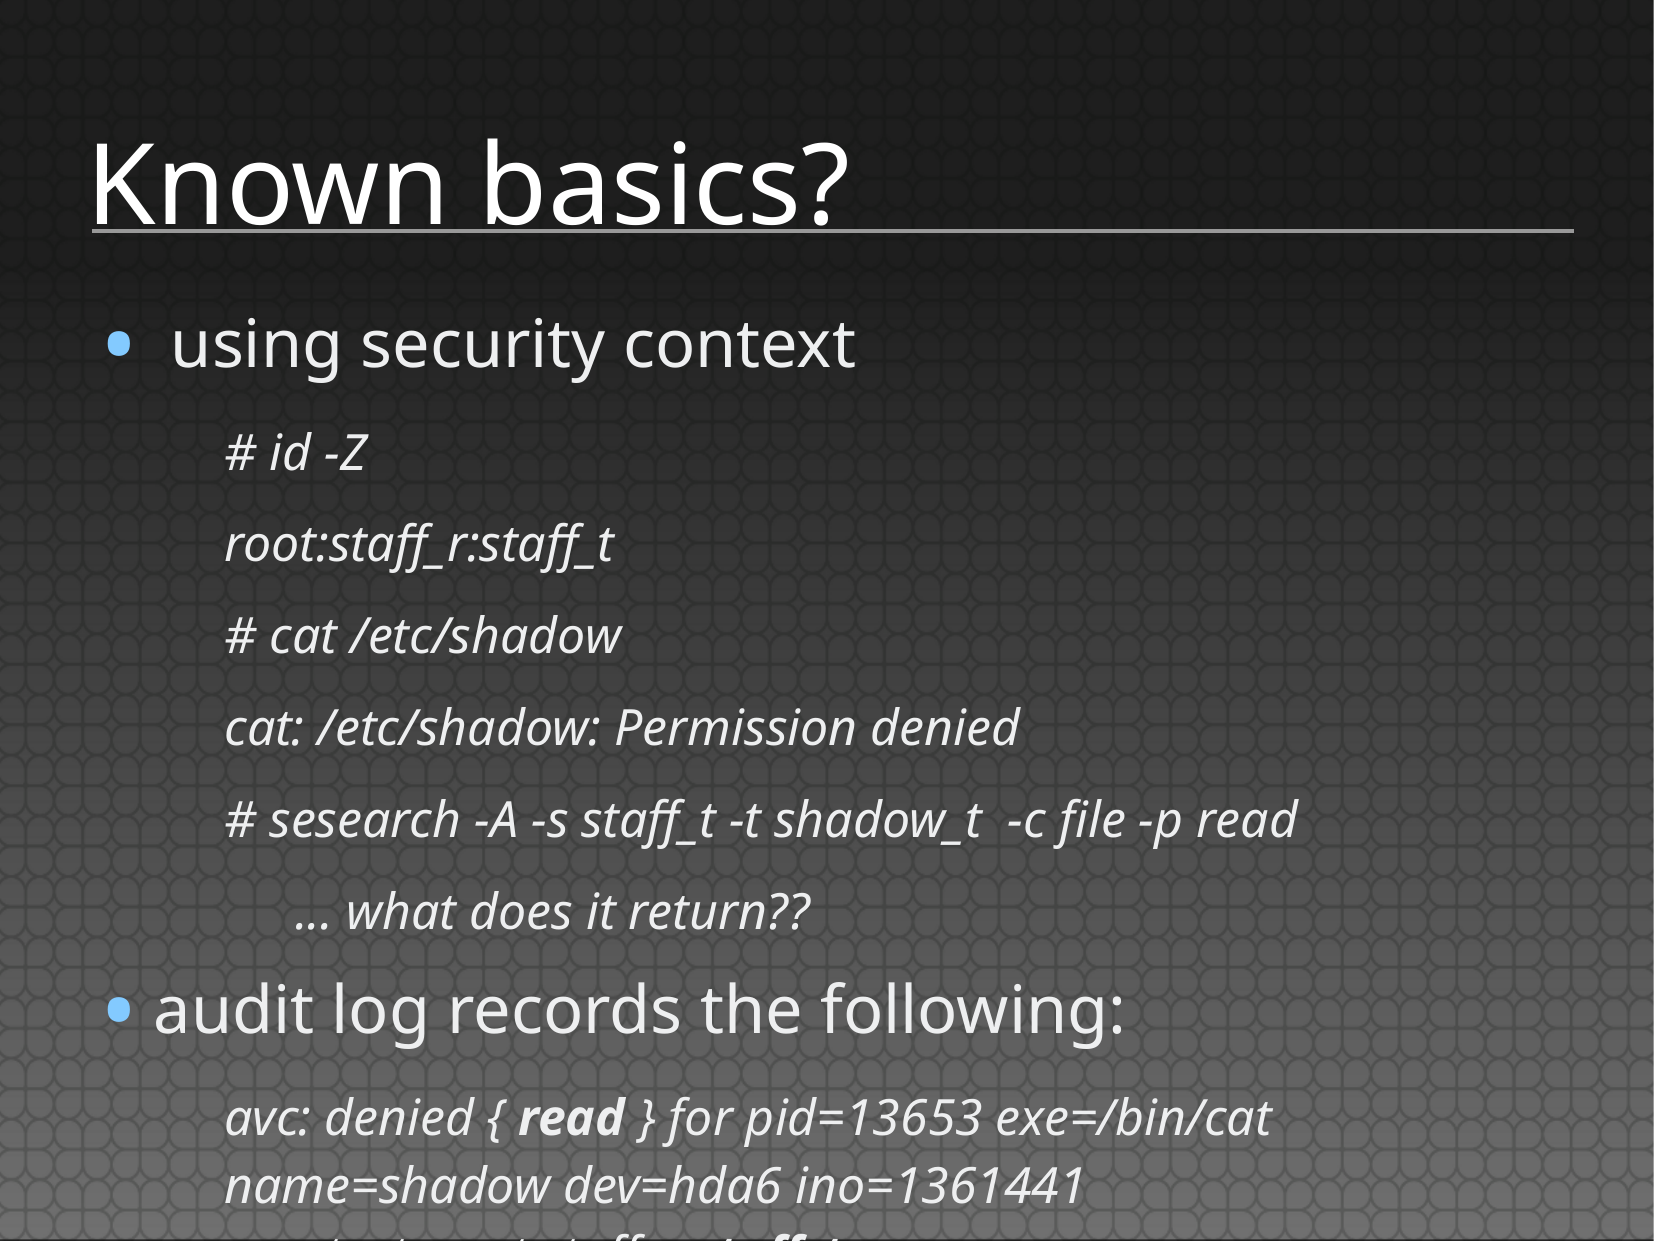

# Known basics?
 using security context
# id -Z
root:staff_r:staff_t
# cat /etc/shadow
cat: /etc/shadow: Permission denied
# sesearch -A -s staff_t -t shadow_t -c file -p read
... what does it return??
audit log records the following:
avc: denied { read } for pid=13653 exe=/bin/cat name=shadow dev=hda6 ino=1361441 scontext=root:staff_r:staff_t tcontext=system_u:object_r:shadow_t tclass=file